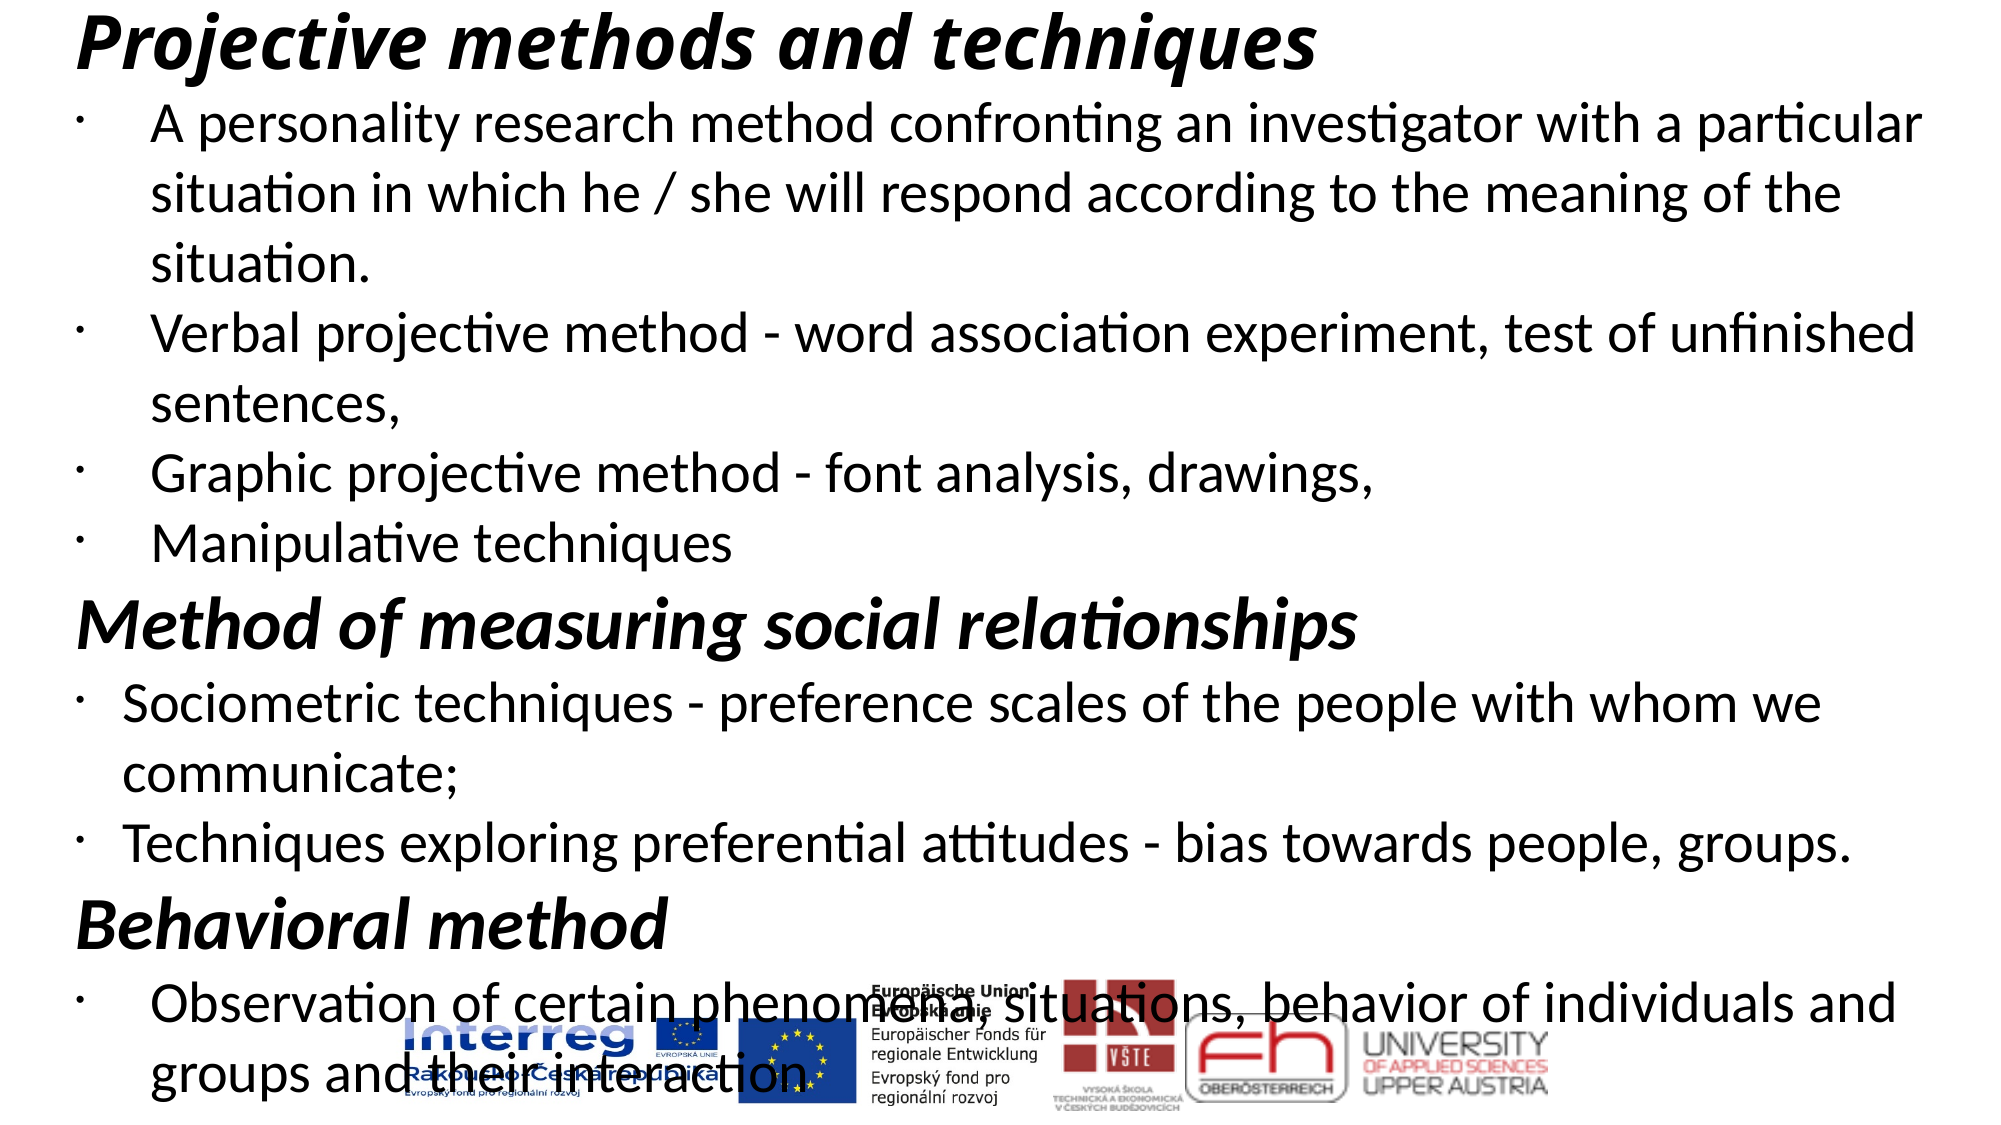

Projective methods and techniques
A personality research method confronting an investigator with a particular situation in which he / she will respond according to the meaning of the situation.
Verbal projective method - word association experiment, test of unfinished sentences,
Graphic projective method - font analysis, drawings,
Manipulative techniques
Method of measuring social relationships
Sociometric techniques - preference scales of the people with whom we communicate;
Techniques exploring preferential attitudes - bias towards people, groups.
Behavioral method
Observation of certain phenomena, situations, behavior of individuals and groups and their interaction
#